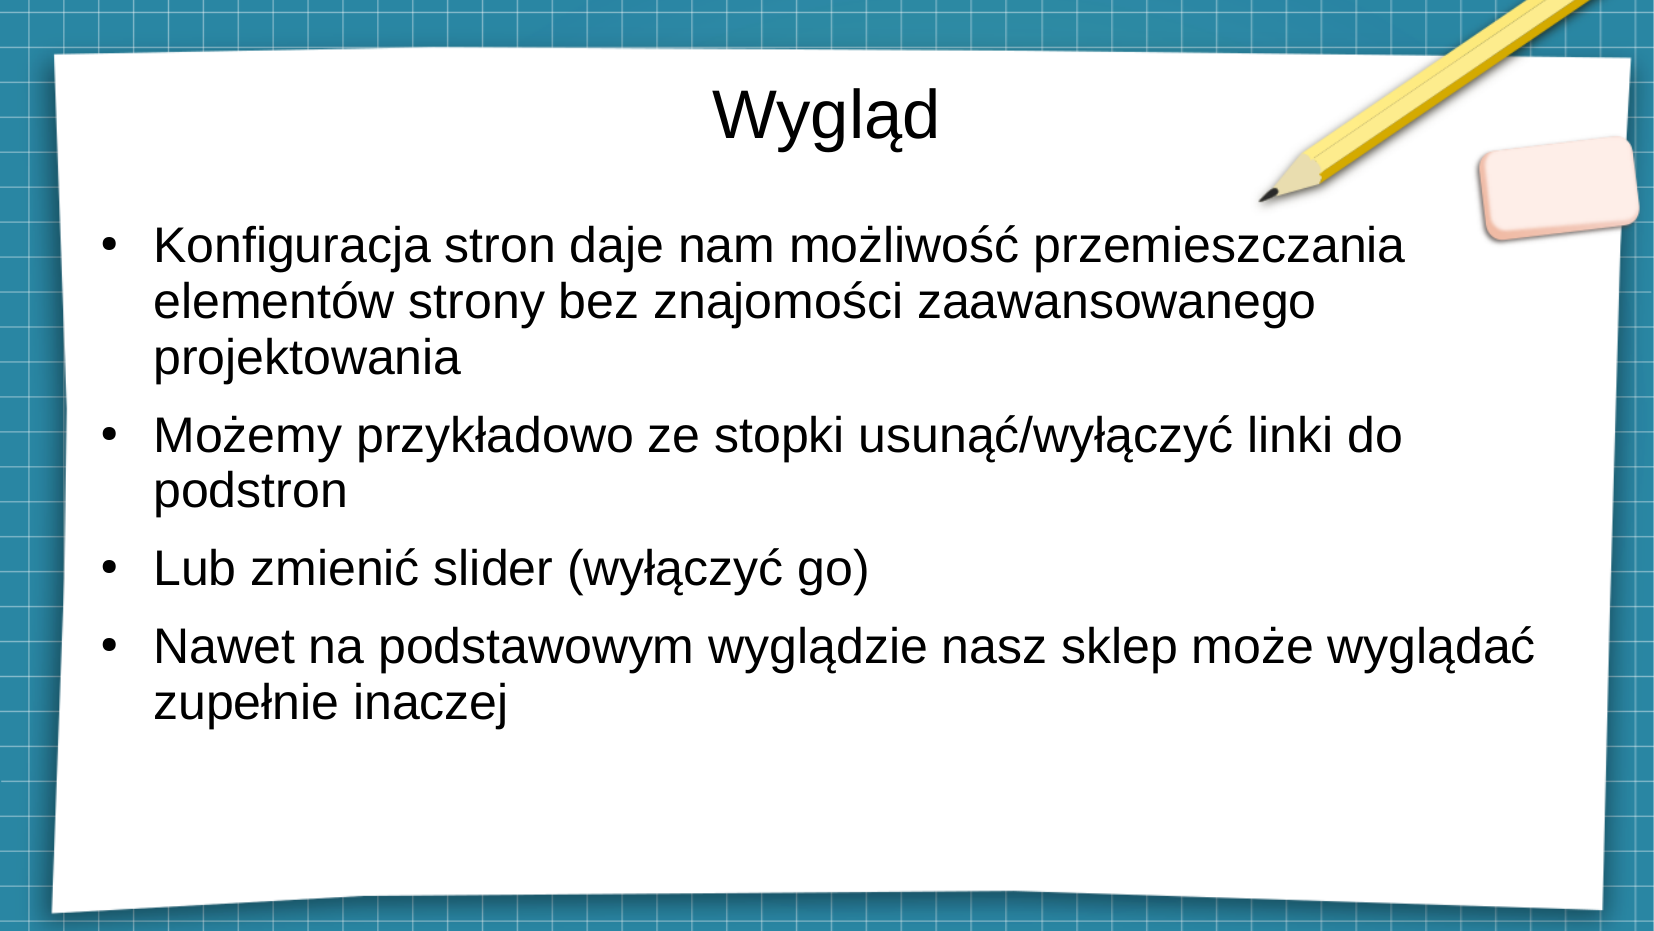

# Wygląd
Konfiguracja stron daje nam możliwość przemieszczania elementów strony bez znajomości zaawansowanego projektowania
Możemy przykładowo ze stopki usunąć/wyłączyć linki do podstron
Lub zmienić slider (wyłączyć go)
Nawet na podstawowym wyglądzie nasz sklep może wyglądać zupełnie inaczej